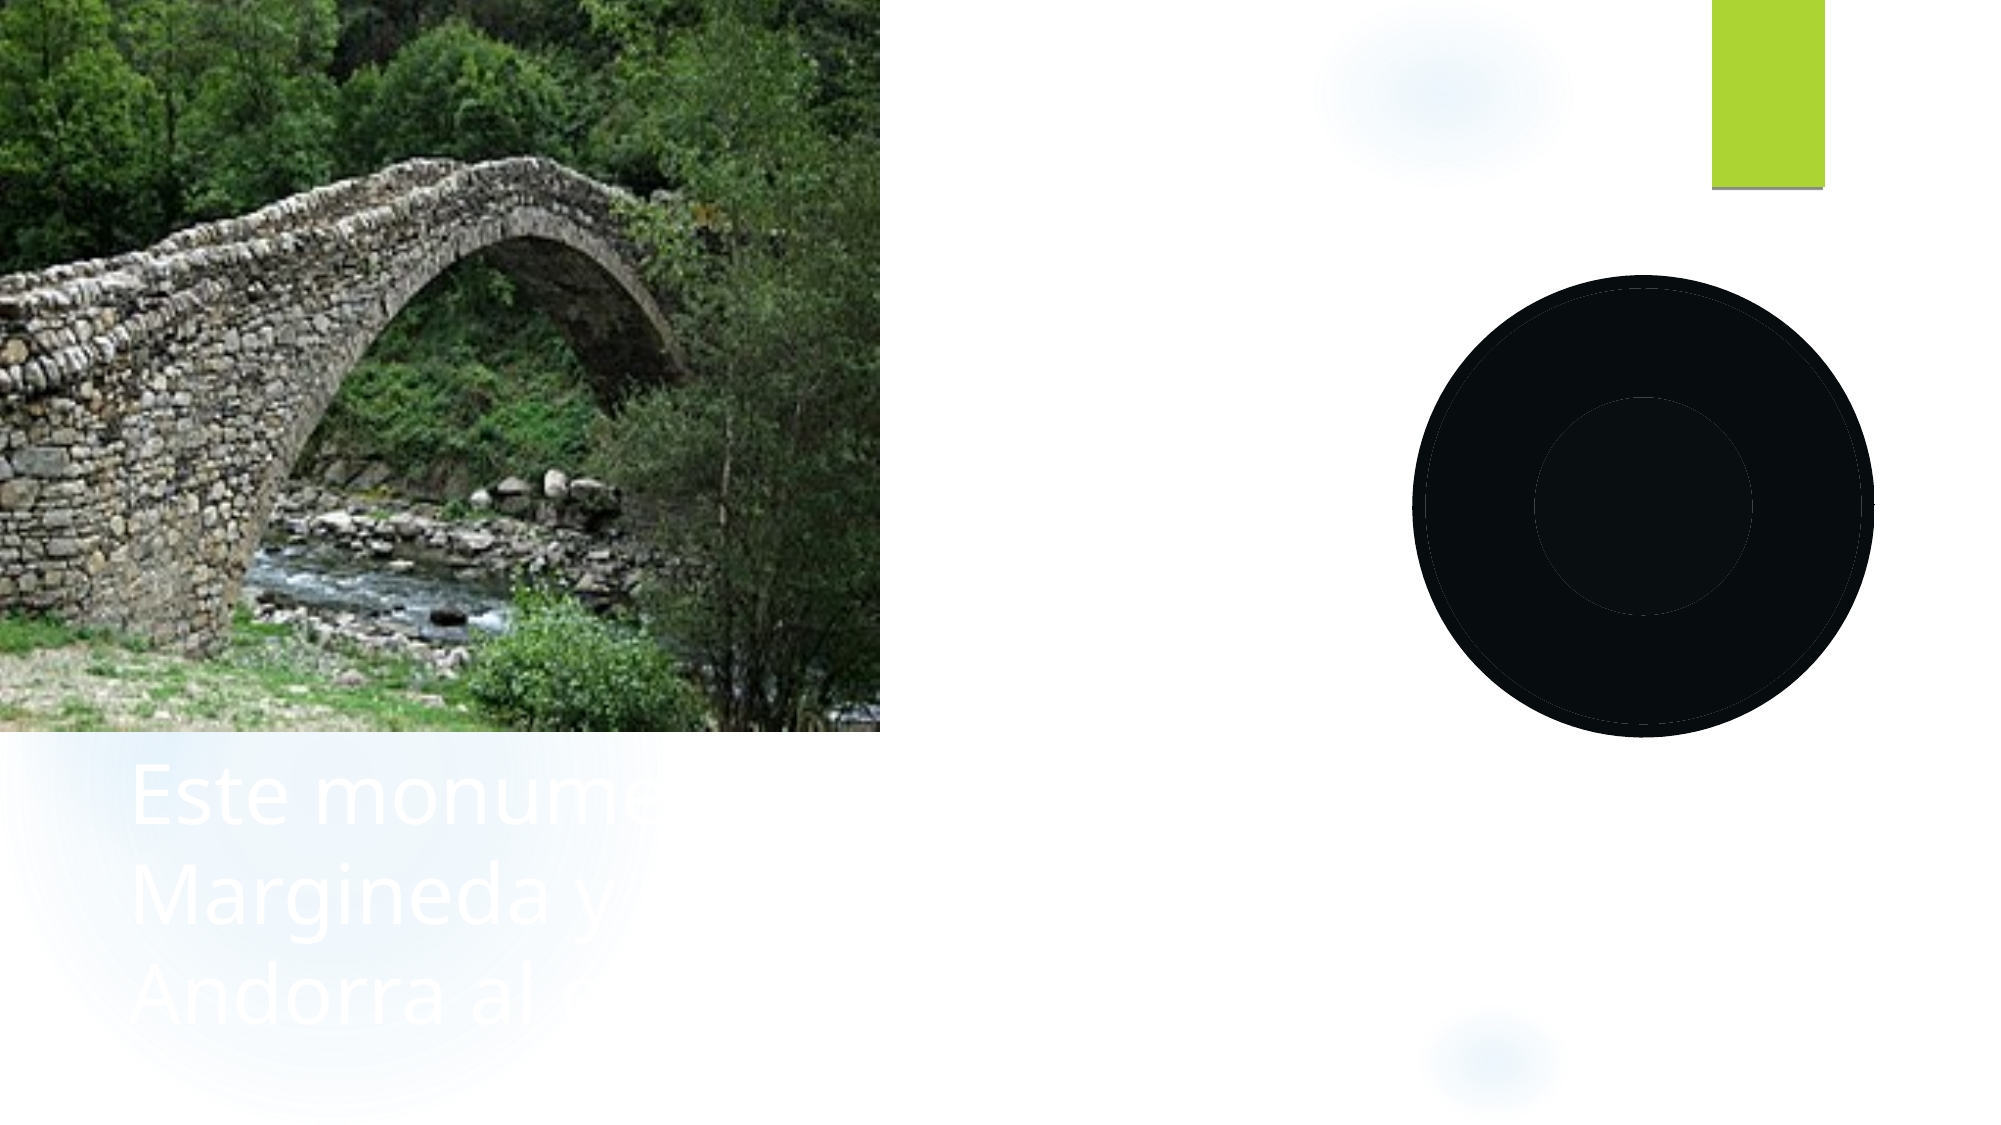

# Este monumento se llama Pont de la Margineda y servia per cruzar de Andorra al exterior